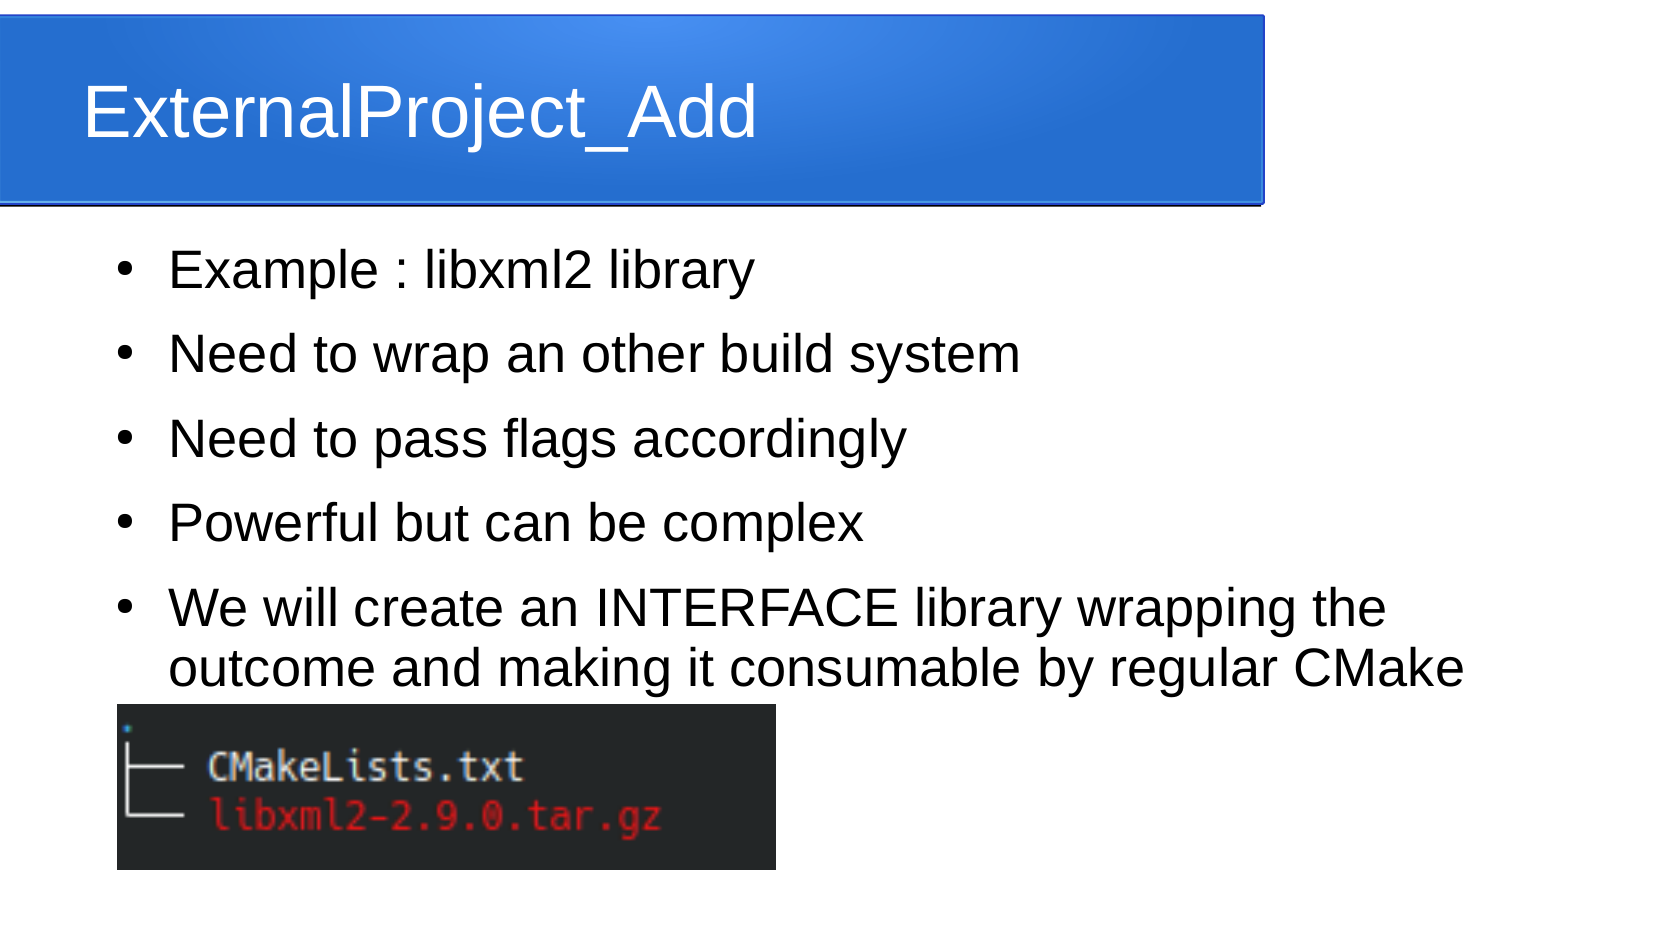

# ExternalProject_Add
Example : libxml2 library
Need to wrap an other build system
Need to pass flags accordingly
Powerful but can be complex
We will create an INTERFACE library wrapping the outcome and making it consumable by regular CMake targets